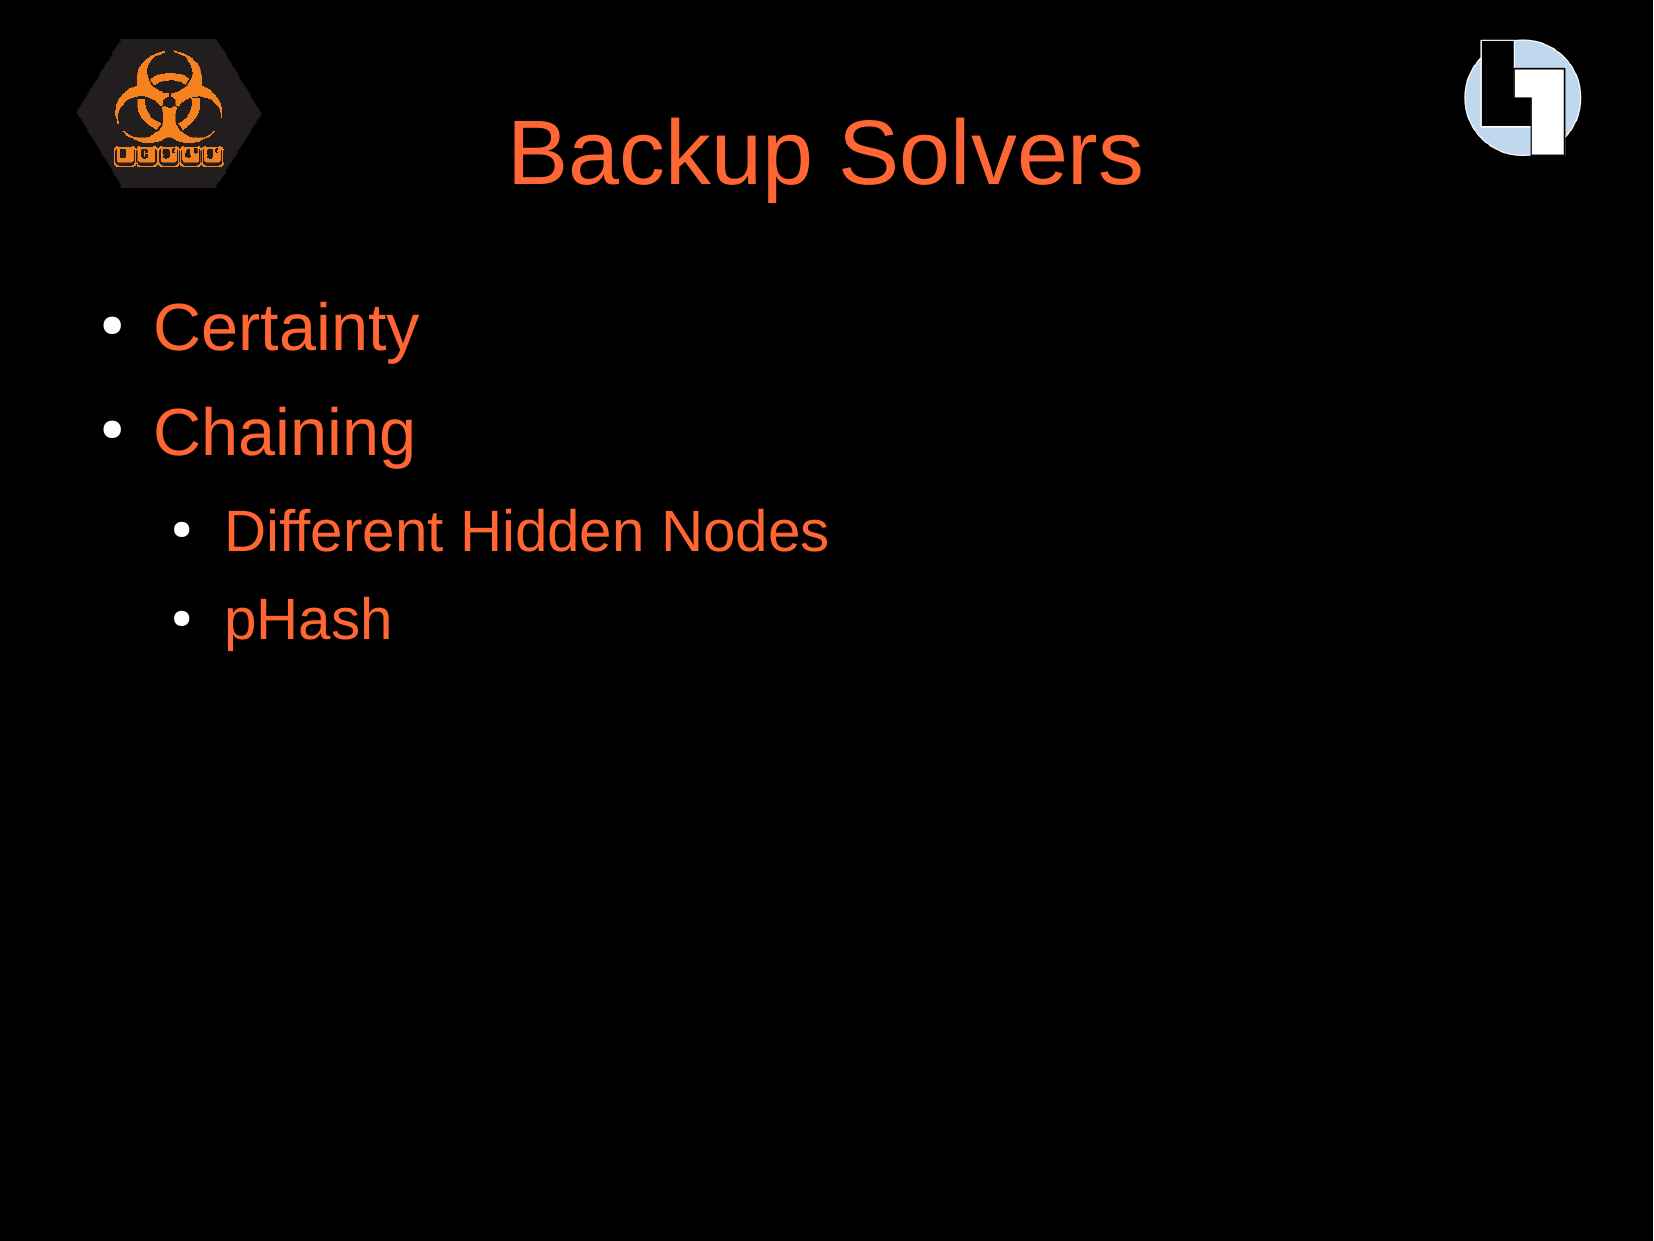

# Backup Solvers
Certainty
Chaining
Different Hidden Nodes
pHash